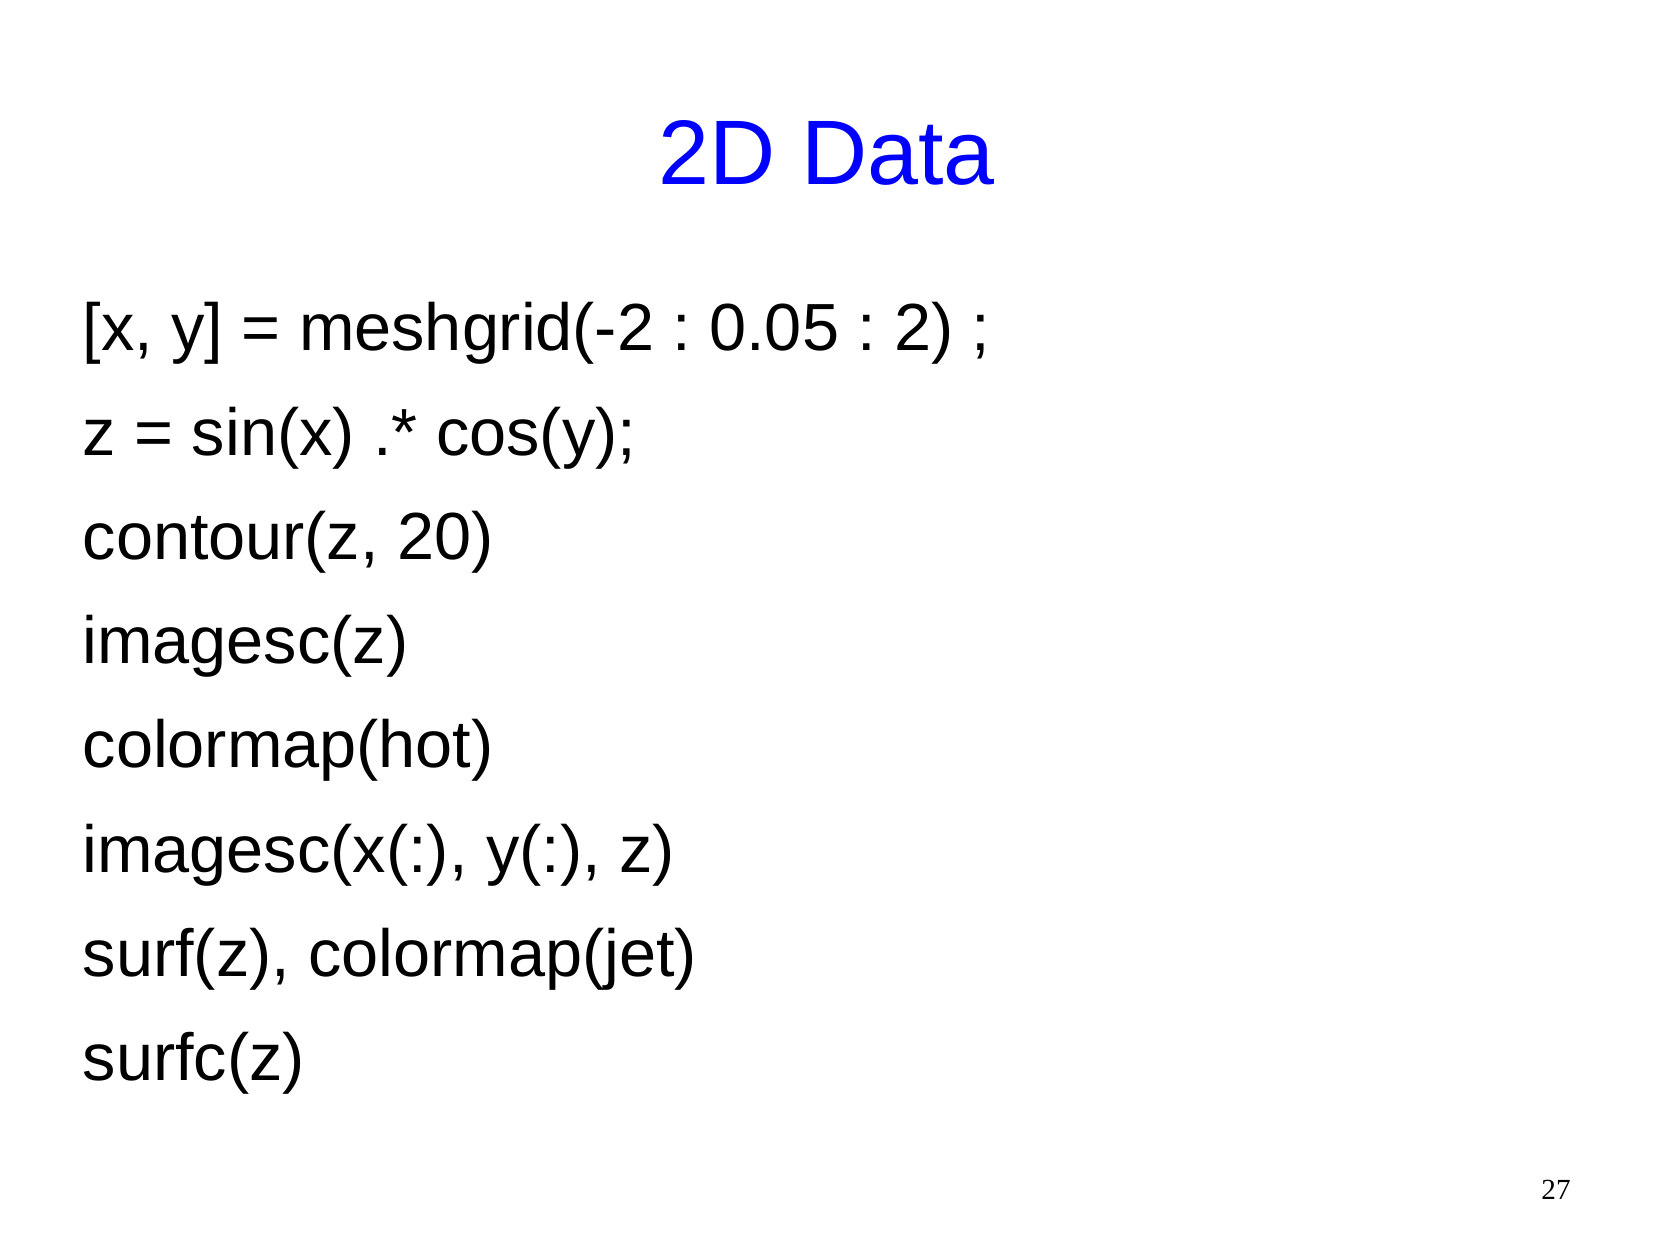

# 2D Data
[x, y] = meshgrid(-2 : 0.05 : 2) ;
z = sin(x) .* cos(y);
contour(z, 20)
imagesc(z)
colormap(hot)
imagesc(x(:), y(:), z)
surf(z), colormap(jet)
surfc(z)
27